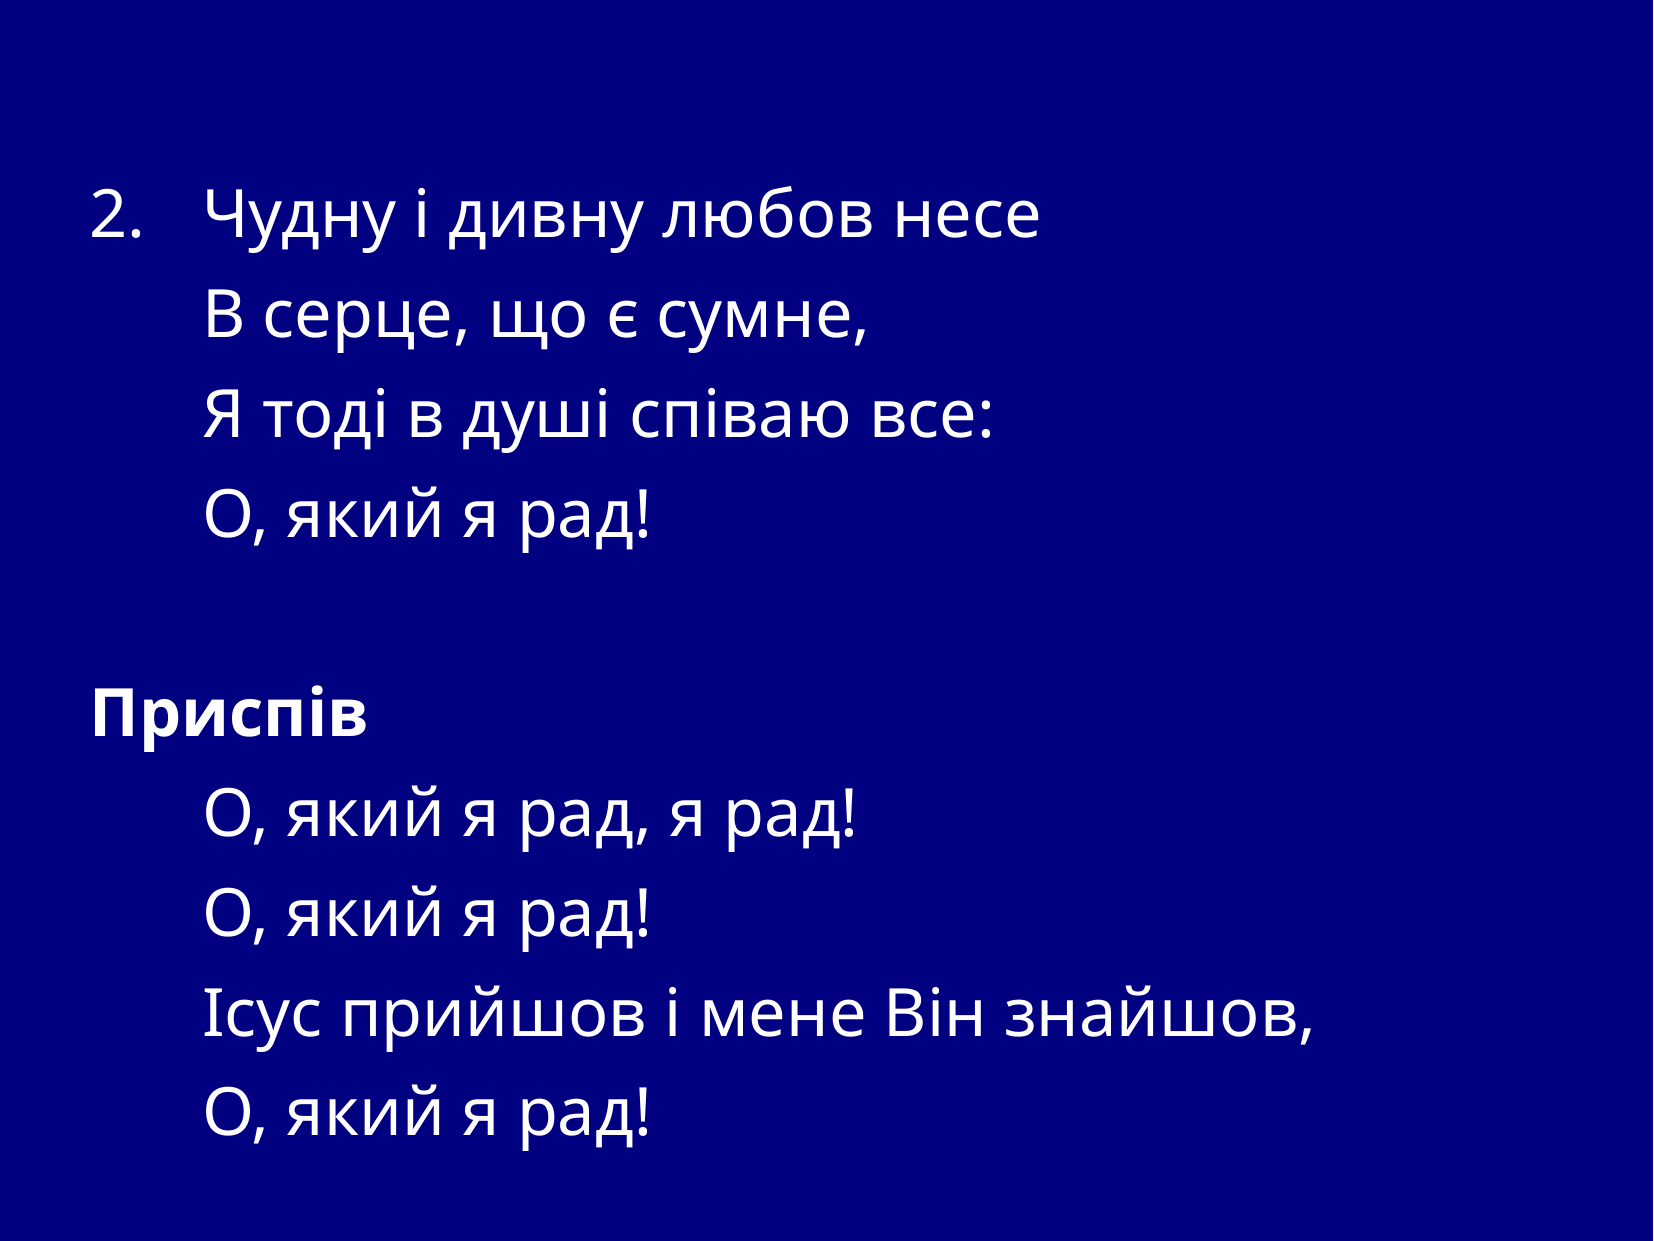

2.	Чудну і дивну любов несе
	В серце, що є сумне,
	Я тоді в душі співаю все:
	О, який я рад!
Приспів
	О, який я рад, я рад!
	О, який я рад!
	Ісус прийшов і мене Він знайшов,
	О, який я рад!